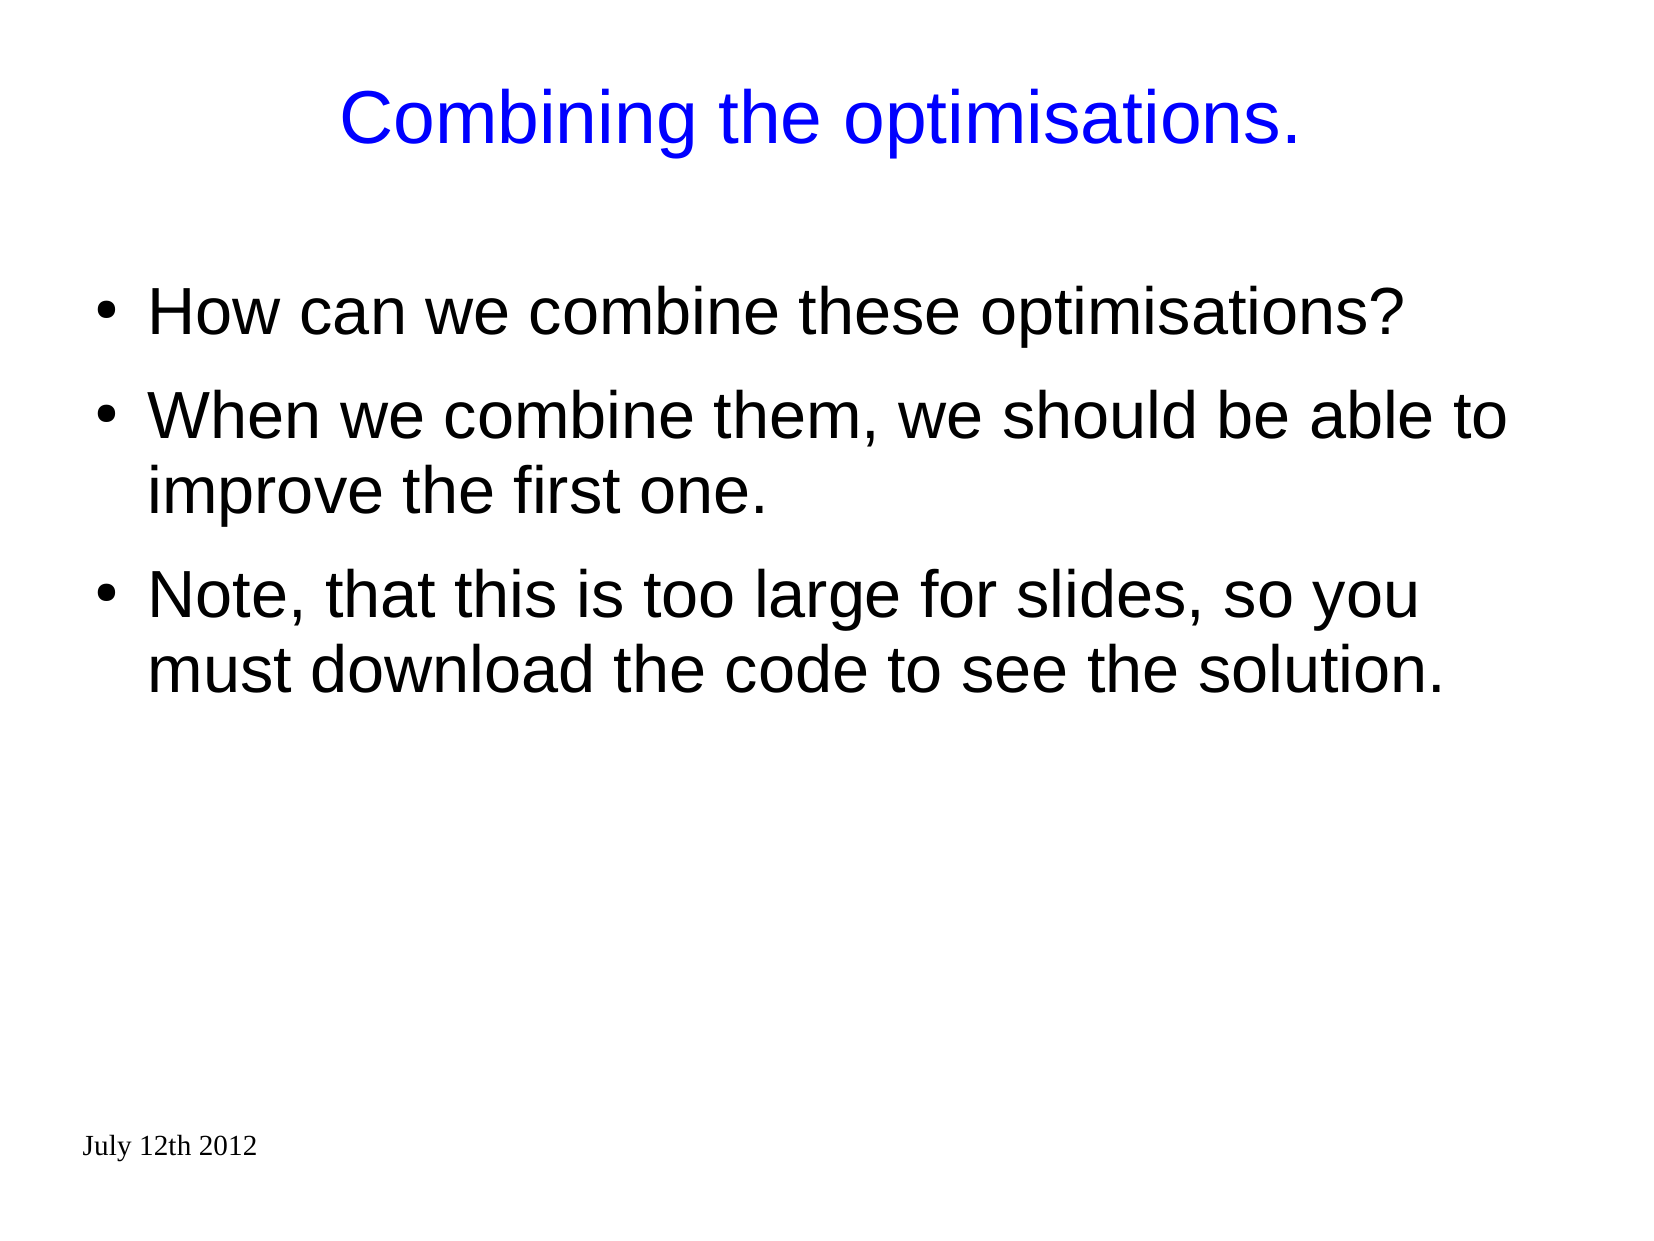

# Combining the optimisations.
How can we combine these optimisations?
When we combine them, we should be able to improve the first one.
Note, that this is too large for slides, so you must download the code to see the solution.
July 12th 2012